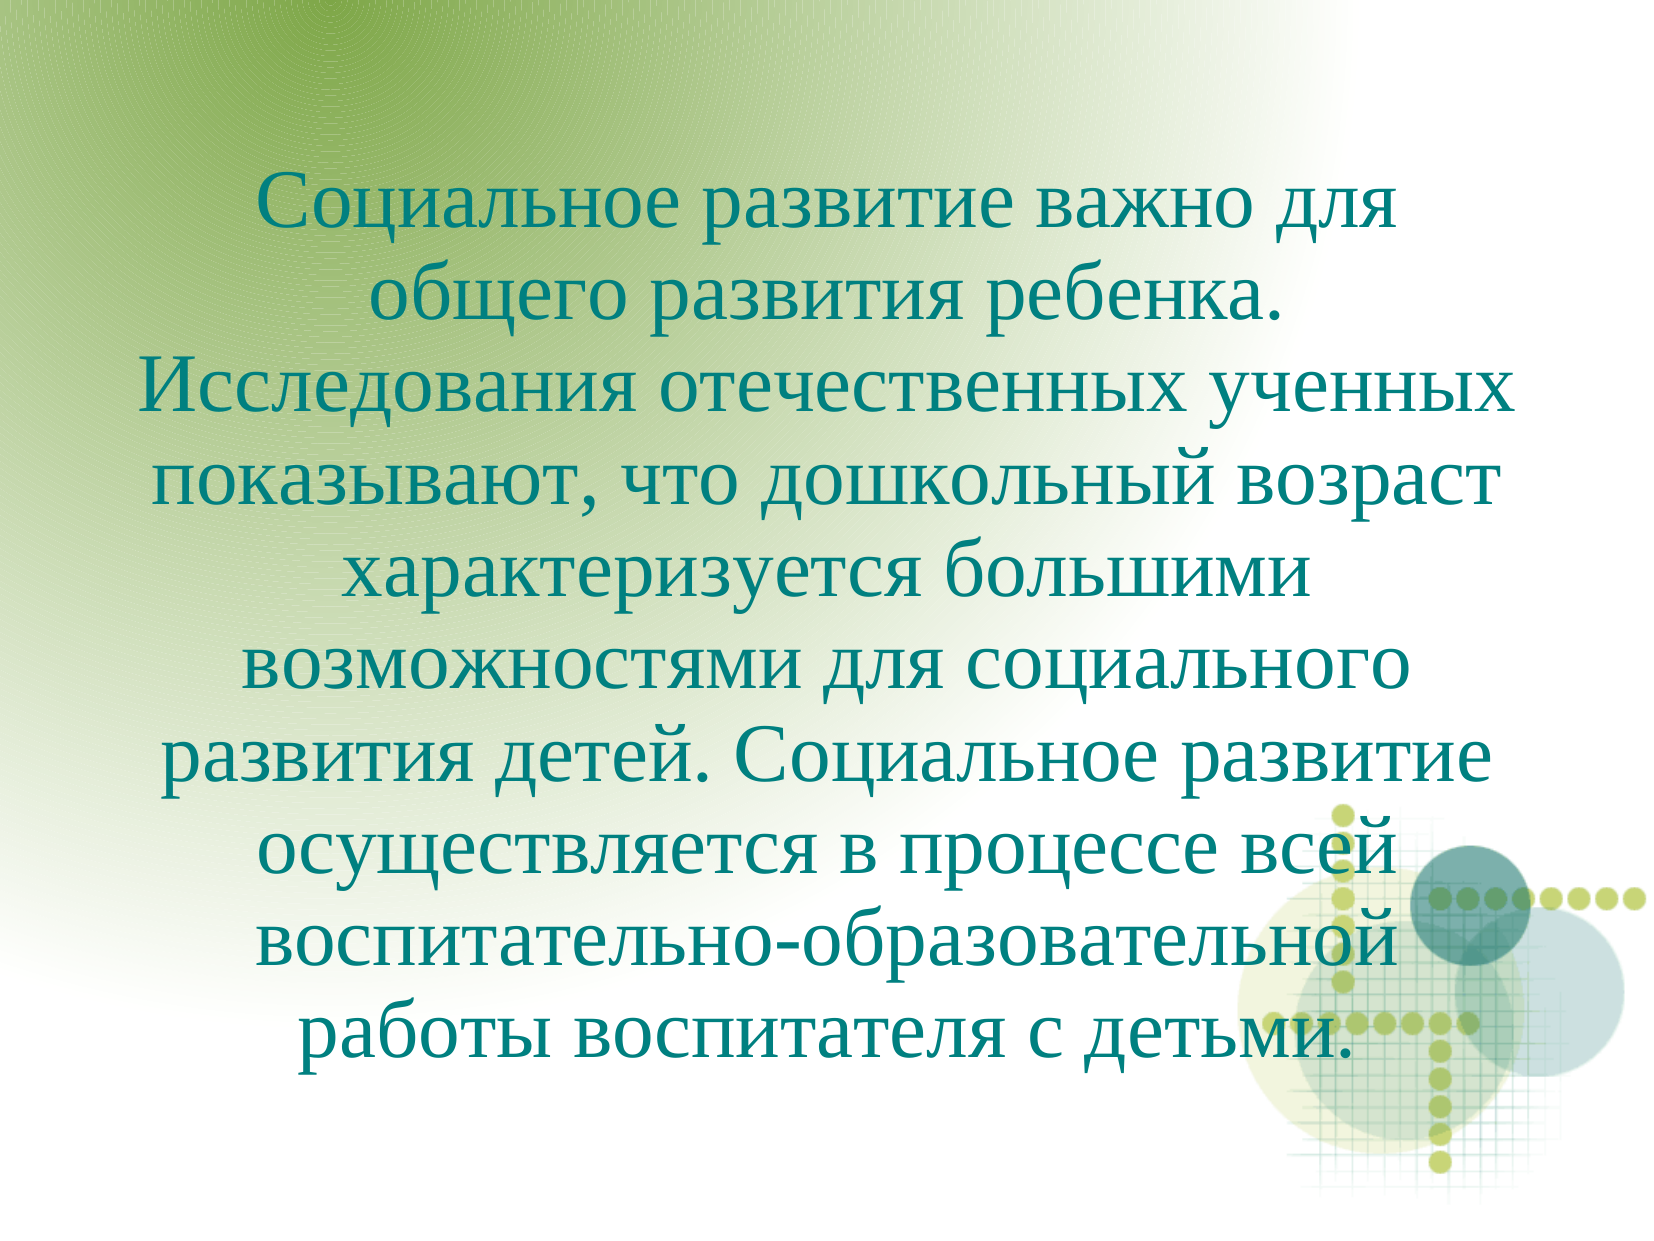

# Социальное развитие важно для общего развития ребенка. Исследования отечественных ученных показывают, что дошкольный возраст характеризуется большими возможностями для социального развития детей. Социальное развитие осуществляется в процессе всей воспитательно-образовательной работы воспитателя с детьми.